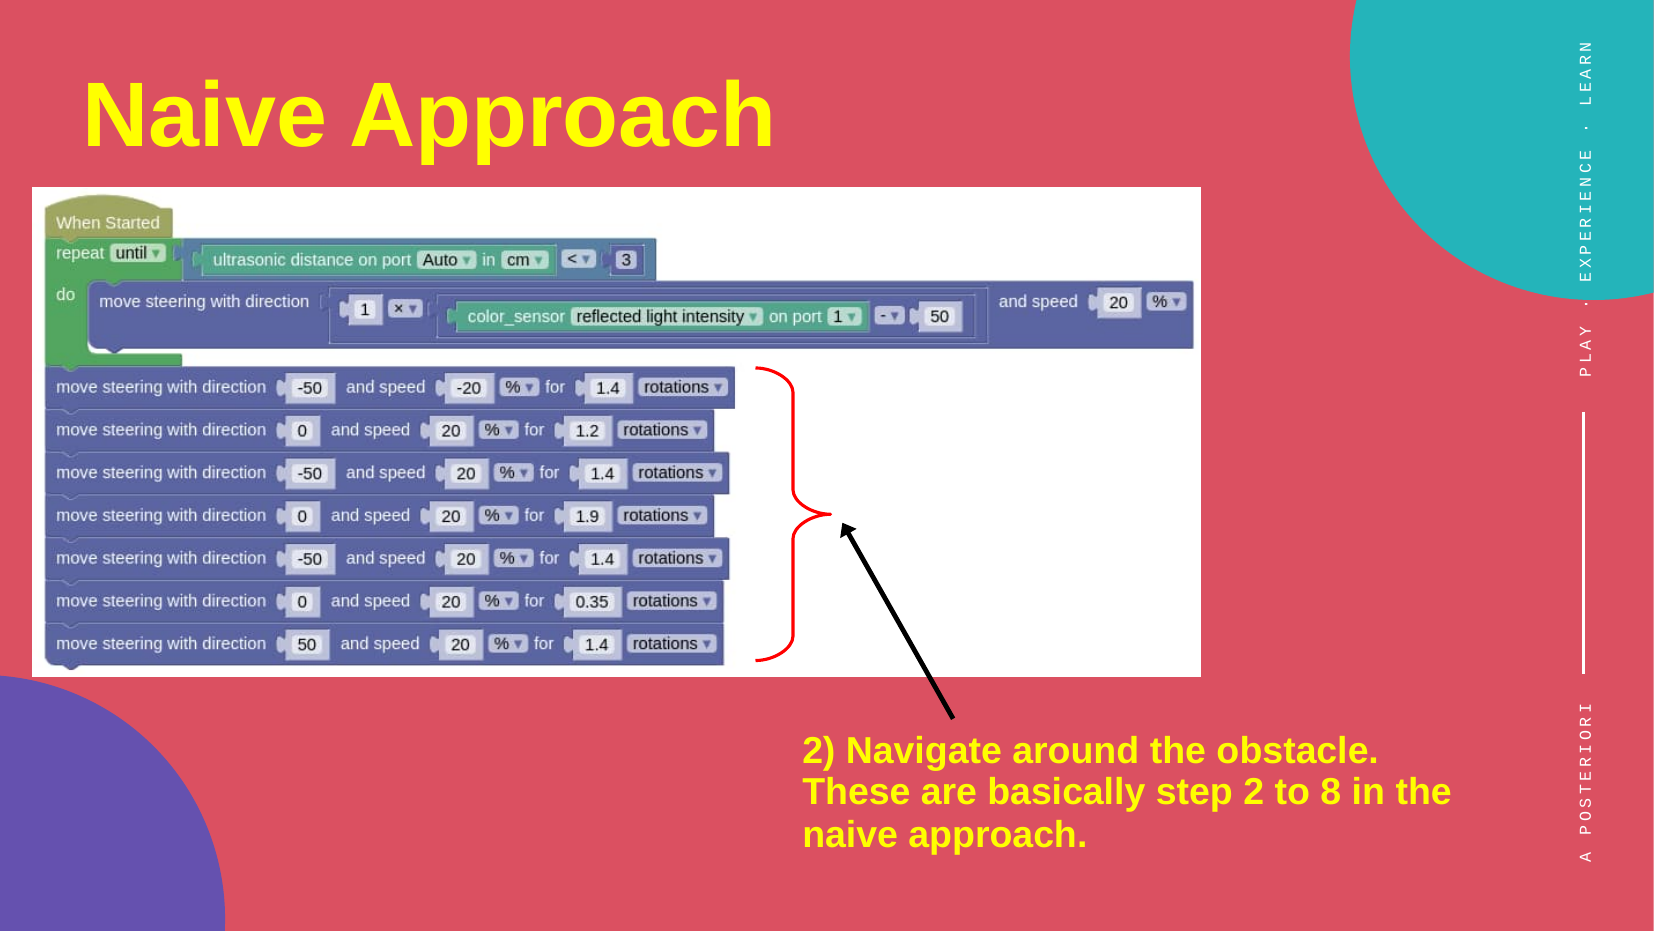

# Naive Approach
2) Navigate around the obstacle. These are basically step 2 to 8 in the naive approach.